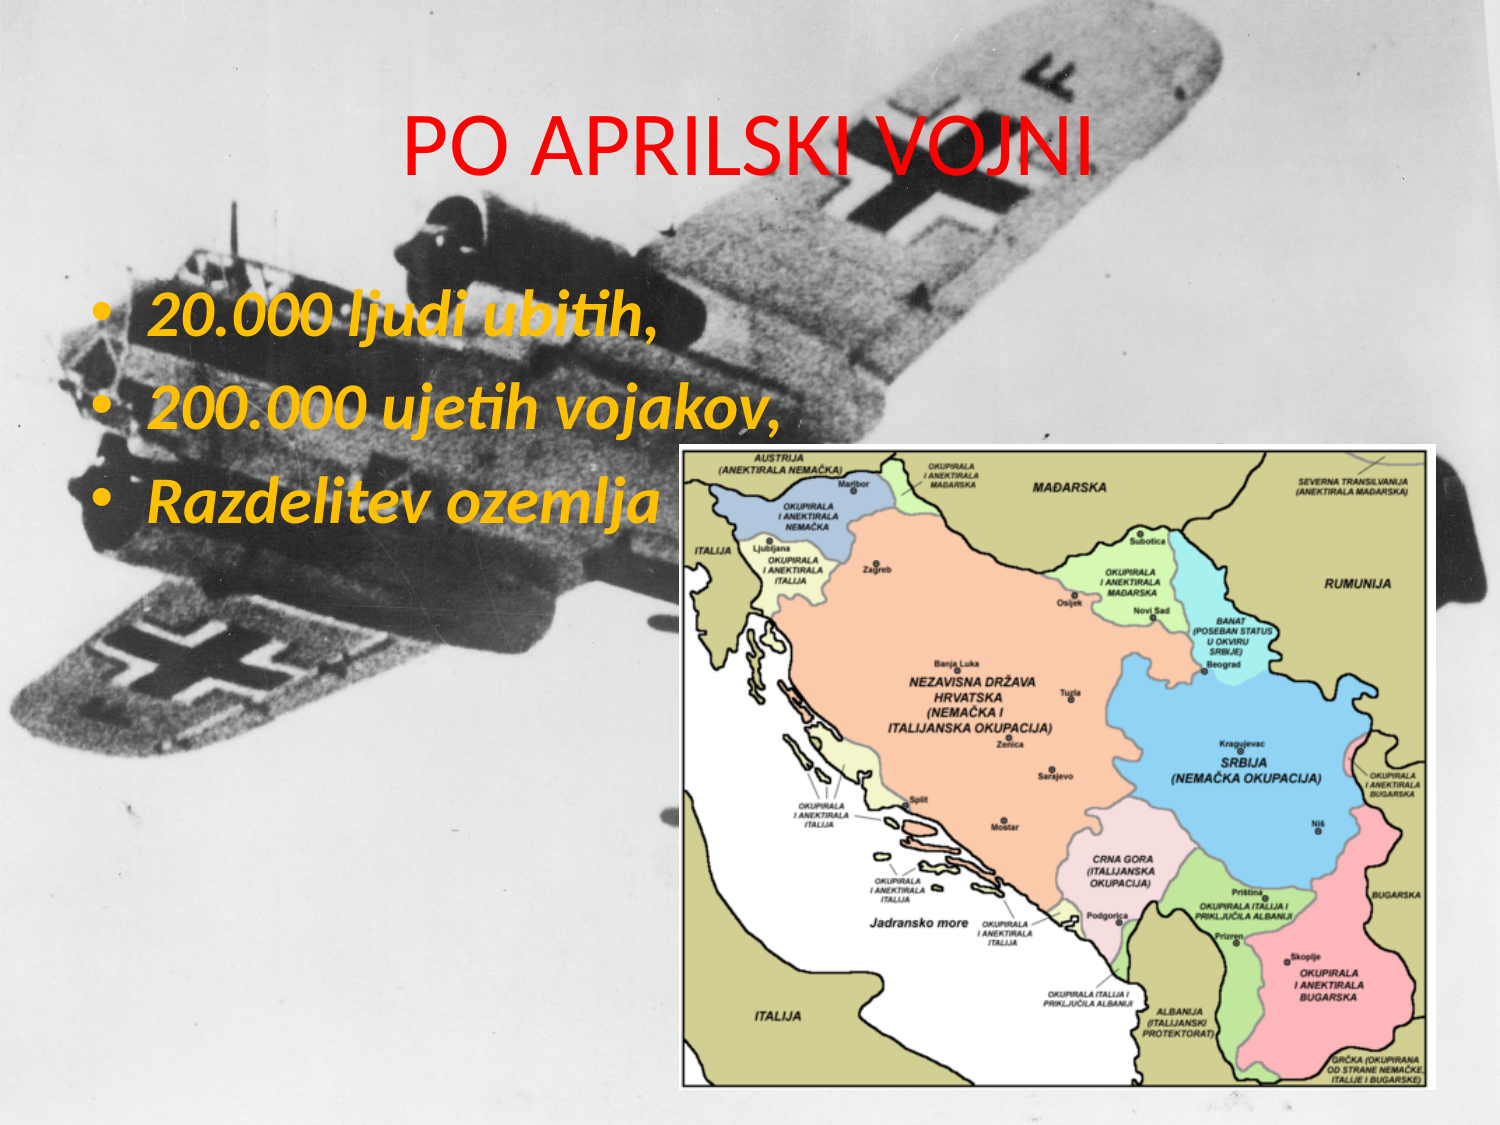

# PO APRILSKI VOJNI
20.000 ljudi ubitih,
200.000 ujetih vojakov,
Razdelitev ozemlja